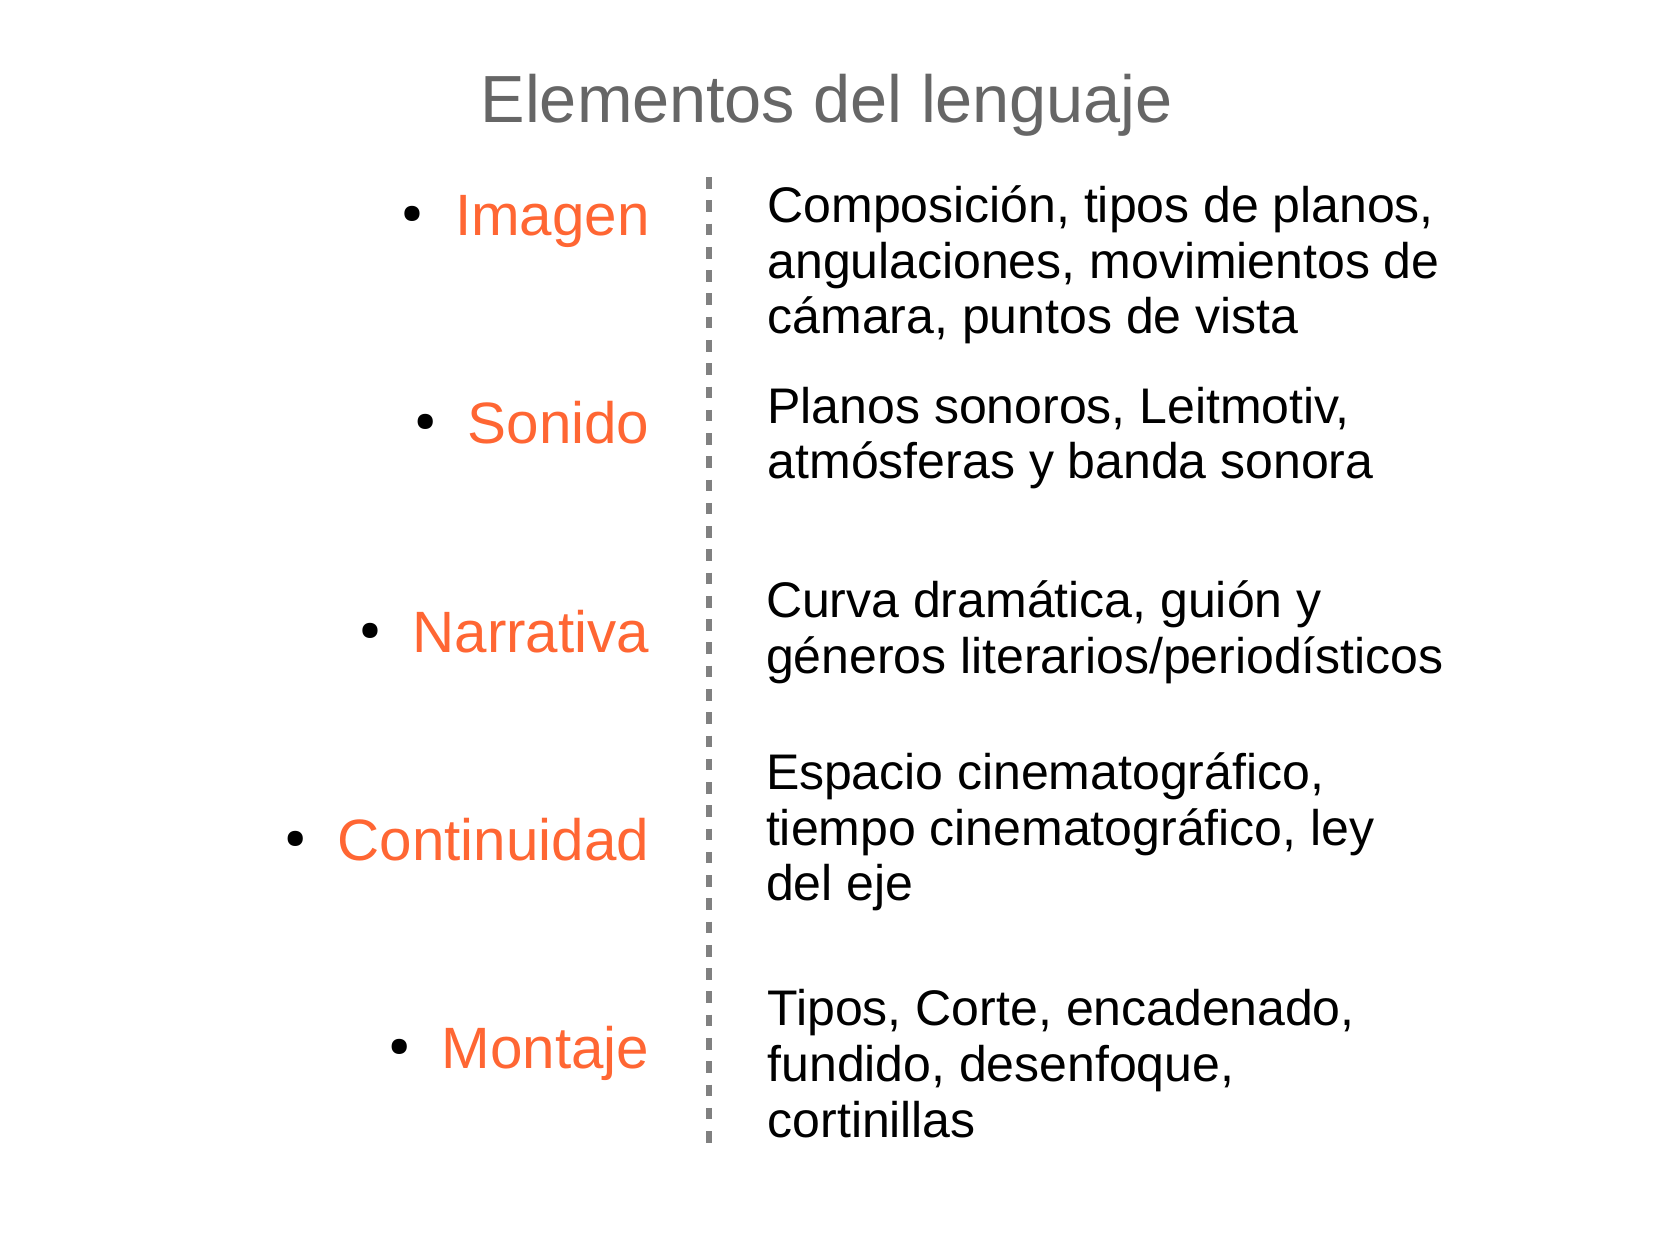

# Elementos del lenguaje
Composición, tipos de planos, angulaciones, movimientos de cámara, puntos de vista
Imagen
Sonido
Narrativa
Continuidad
Montaje
Planos sonoros, Leitmotiv, atmósferas y banda sonora
Curva dramática, guión y géneros literarios/periodísticos
Espacio cinematográfico, tiempo cinematográfico, ley del eje
Tipos, Corte, encadenado, fundido, desenfoque, cortinillas